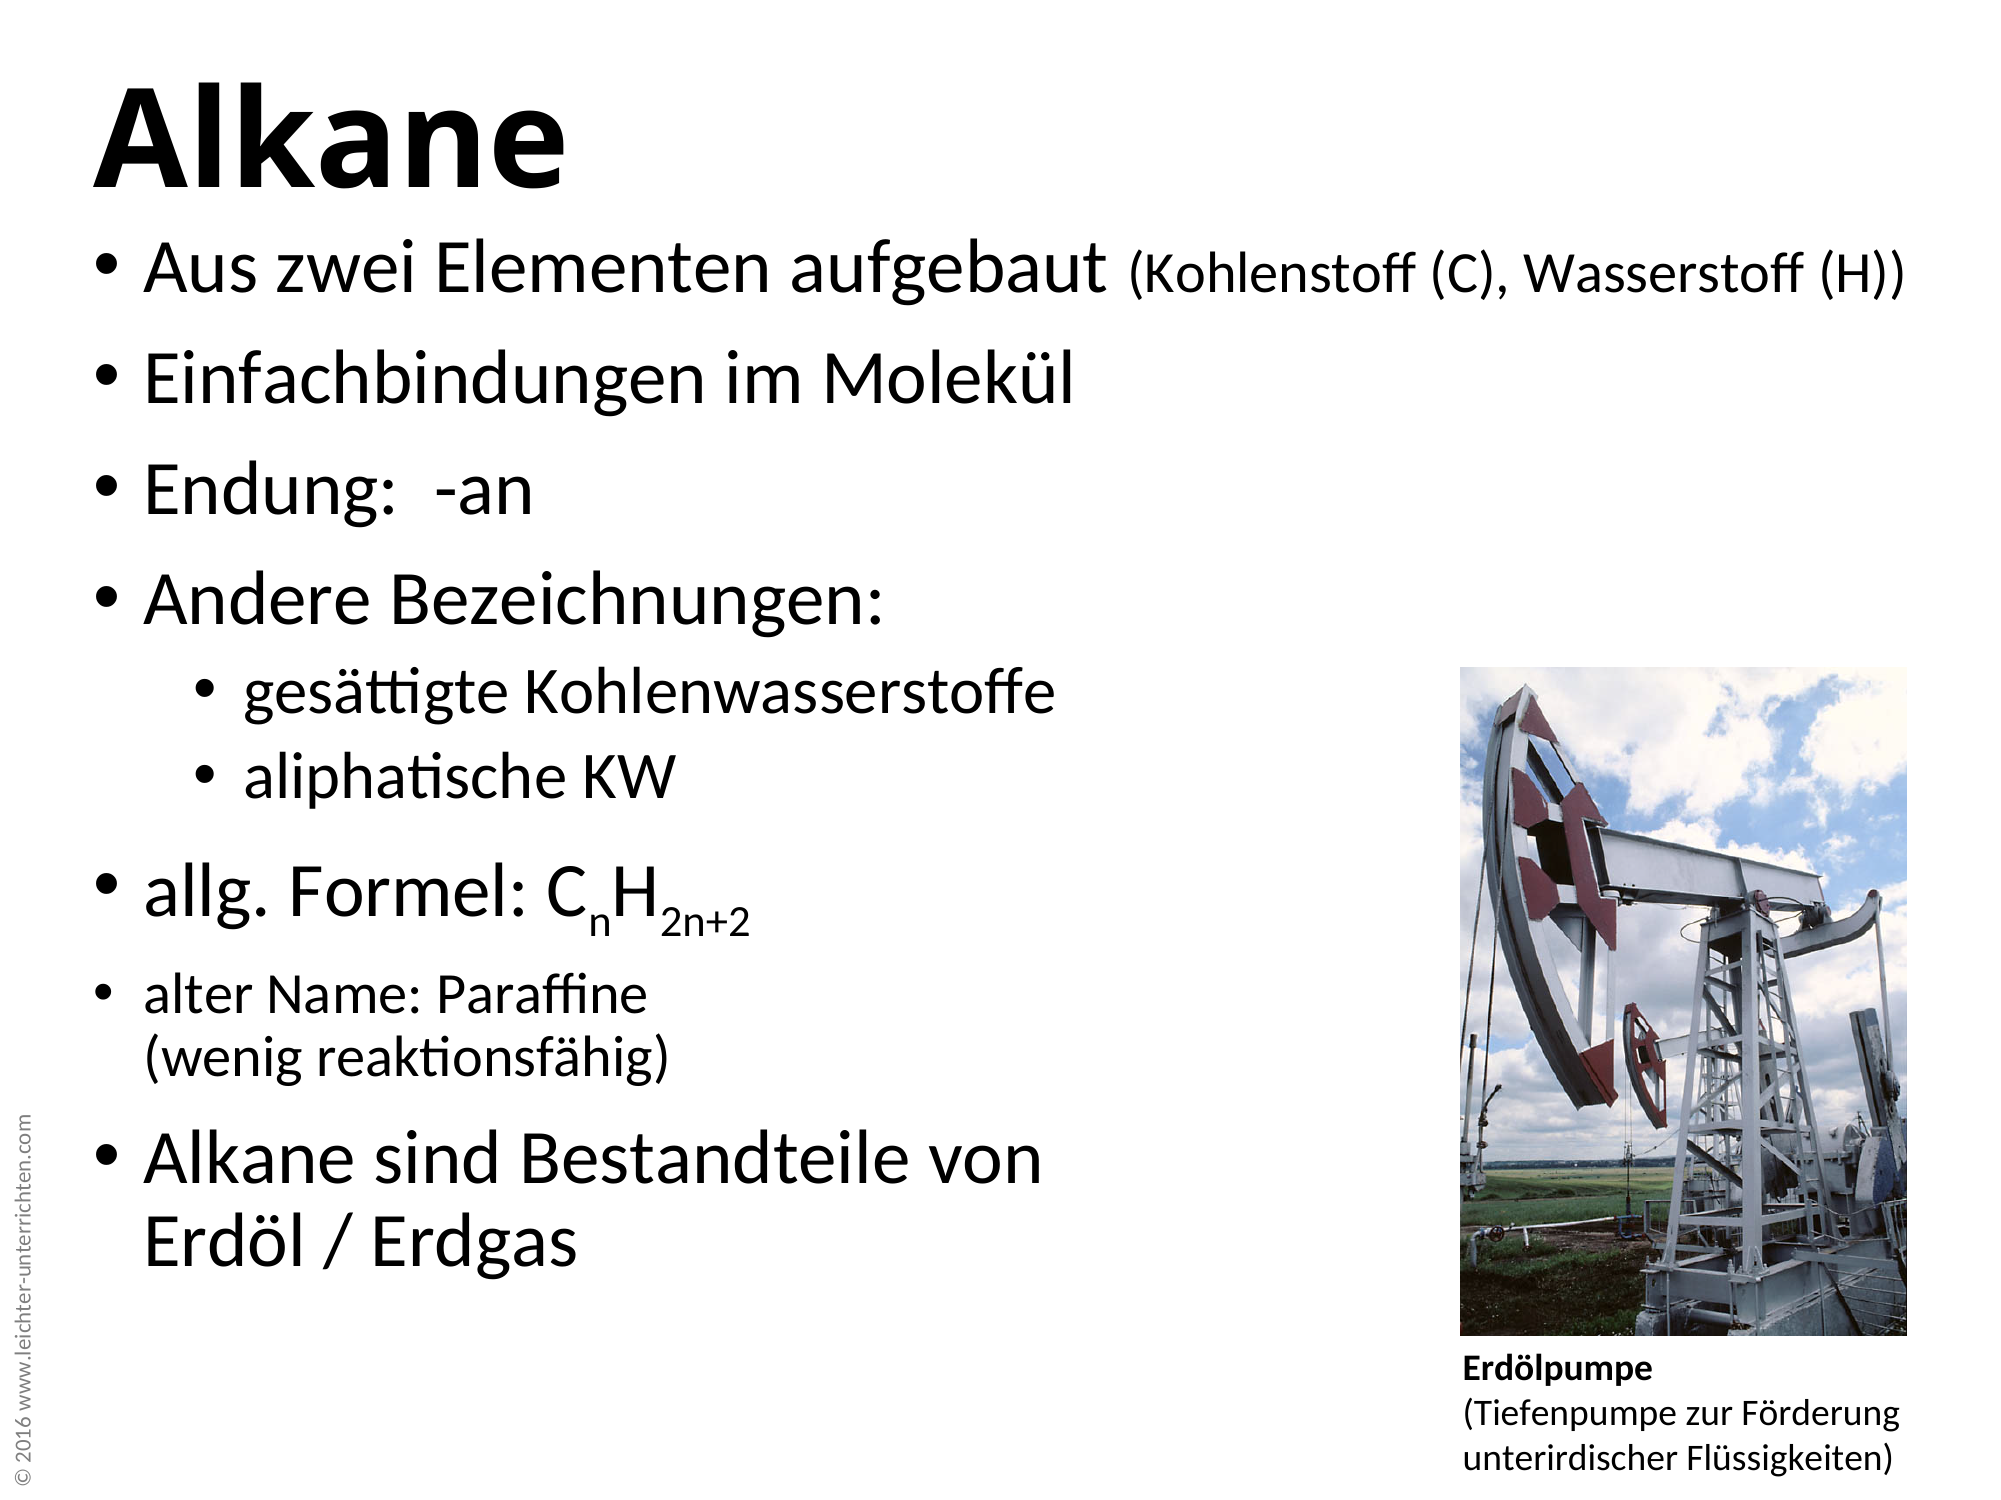

# Alkane
Aus zwei Elementen aufgebaut (Kohlenstoff (C), Wasserstoff (H))
Einfachbindungen im Molekül
Endung: -an
Andere Bezeichnungen:
gesättigte Kohlenwasserstoffe
aliphatische KW
allg. Formel: CnH2n+2
alter Name: Paraffine
(wenig reaktionsfähig)
Alkane sind Bestandteile von
Erdöl / Erdgas
Erdölpumpe
(Tiefenpumpe zur Förderung
unterirdischer Flüssigkeiten)